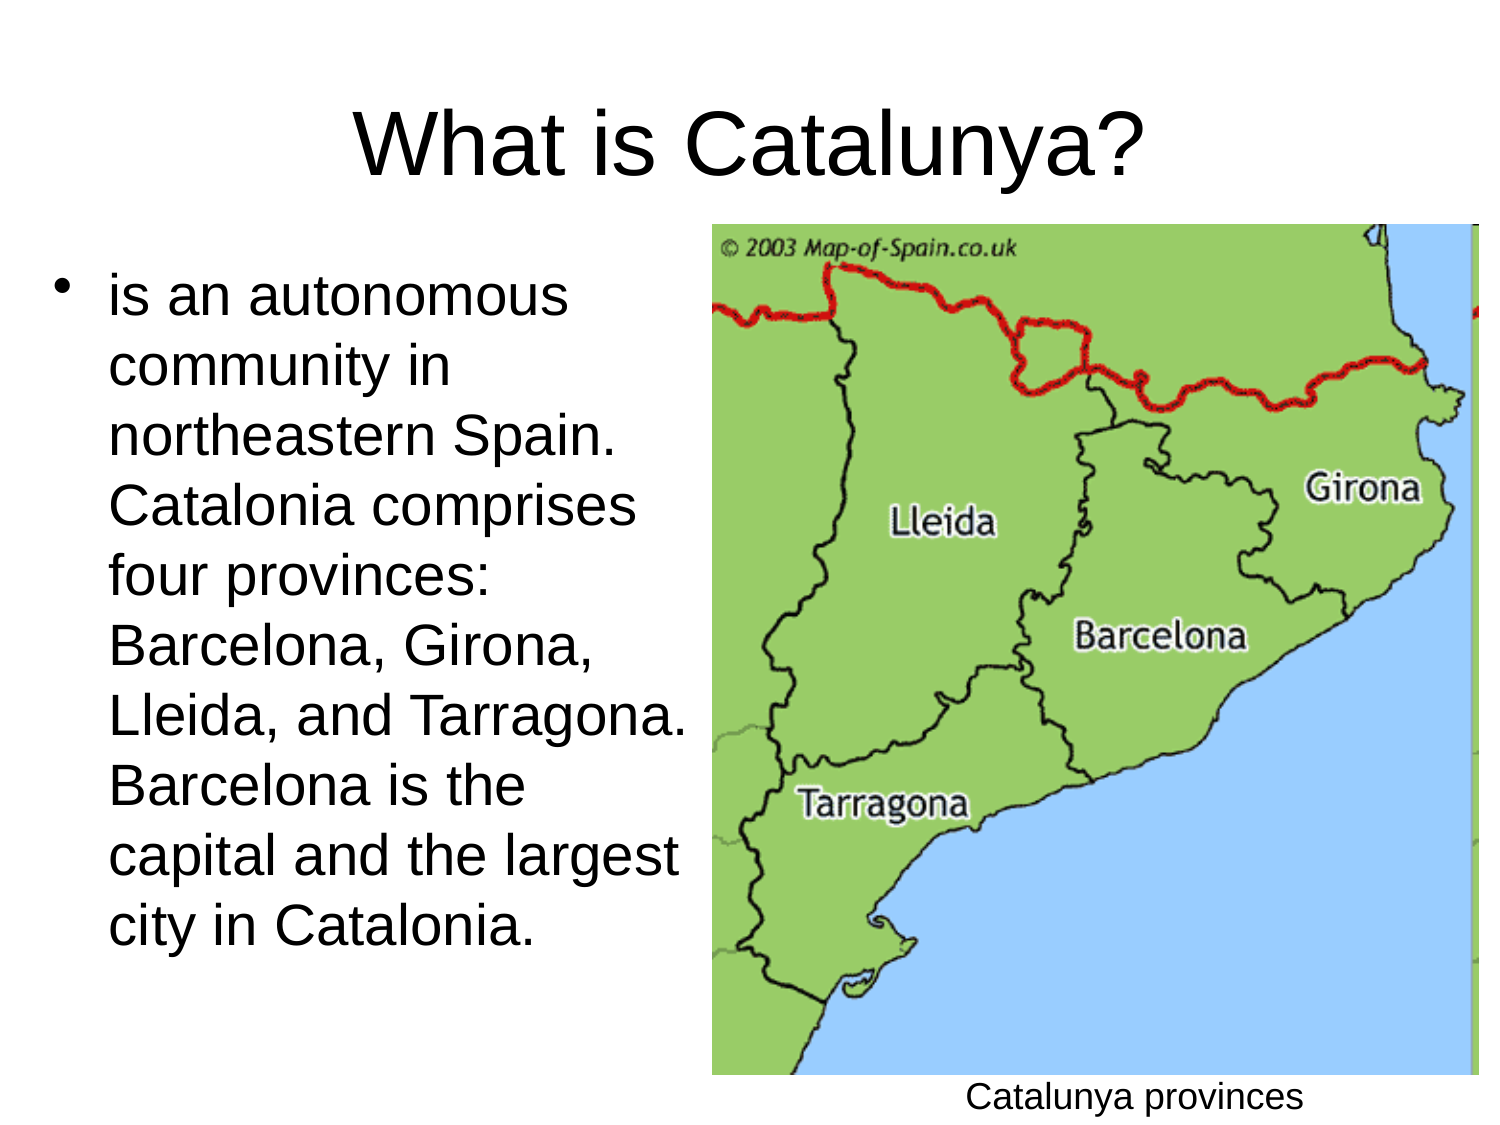

# What is Catalunya?
is an autonomous community in northeastern Spain. Catalonia comprises four provinces: Barcelona, Girona, Lleida, and Tarragona. Barcelona is the capital and the largest city in Catalonia.
Catalunya provinces